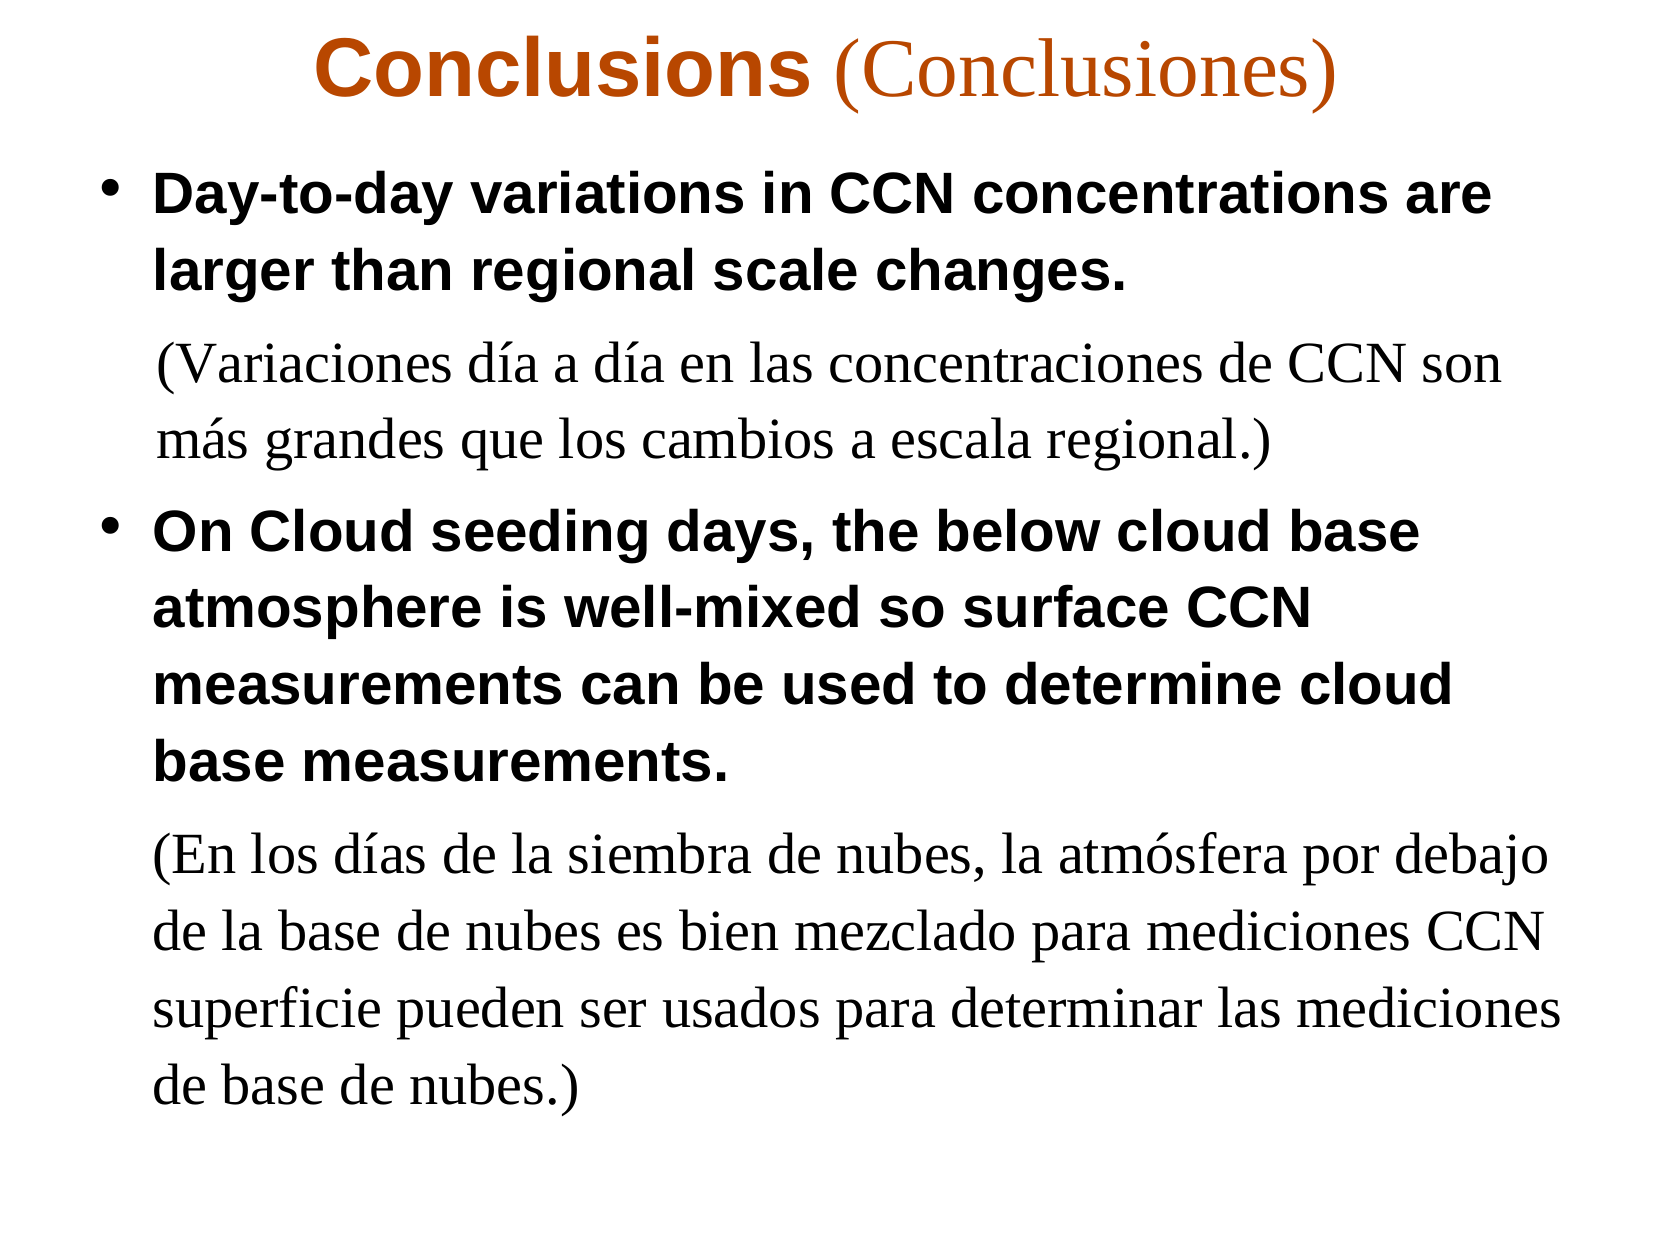

Conclusions (Conclusiones)
Day-to-day variations in CCN concentrations are larger than regional scale changes.
(Variaciones día a día en las concentraciones de CCN son más grandes que los cambios a escala regional.)
On Cloud seeding days, the below cloud base atmosphere is well-mixed so surface CCN measurements can be used to determine cloud base measurements.
(En los días de la siembra de nubes, la atmósfera por debajo de la base de nubes es bien mezclado para mediciones CCN superficie pueden ser usados ​​para determinar las mediciones de base de nubes.)